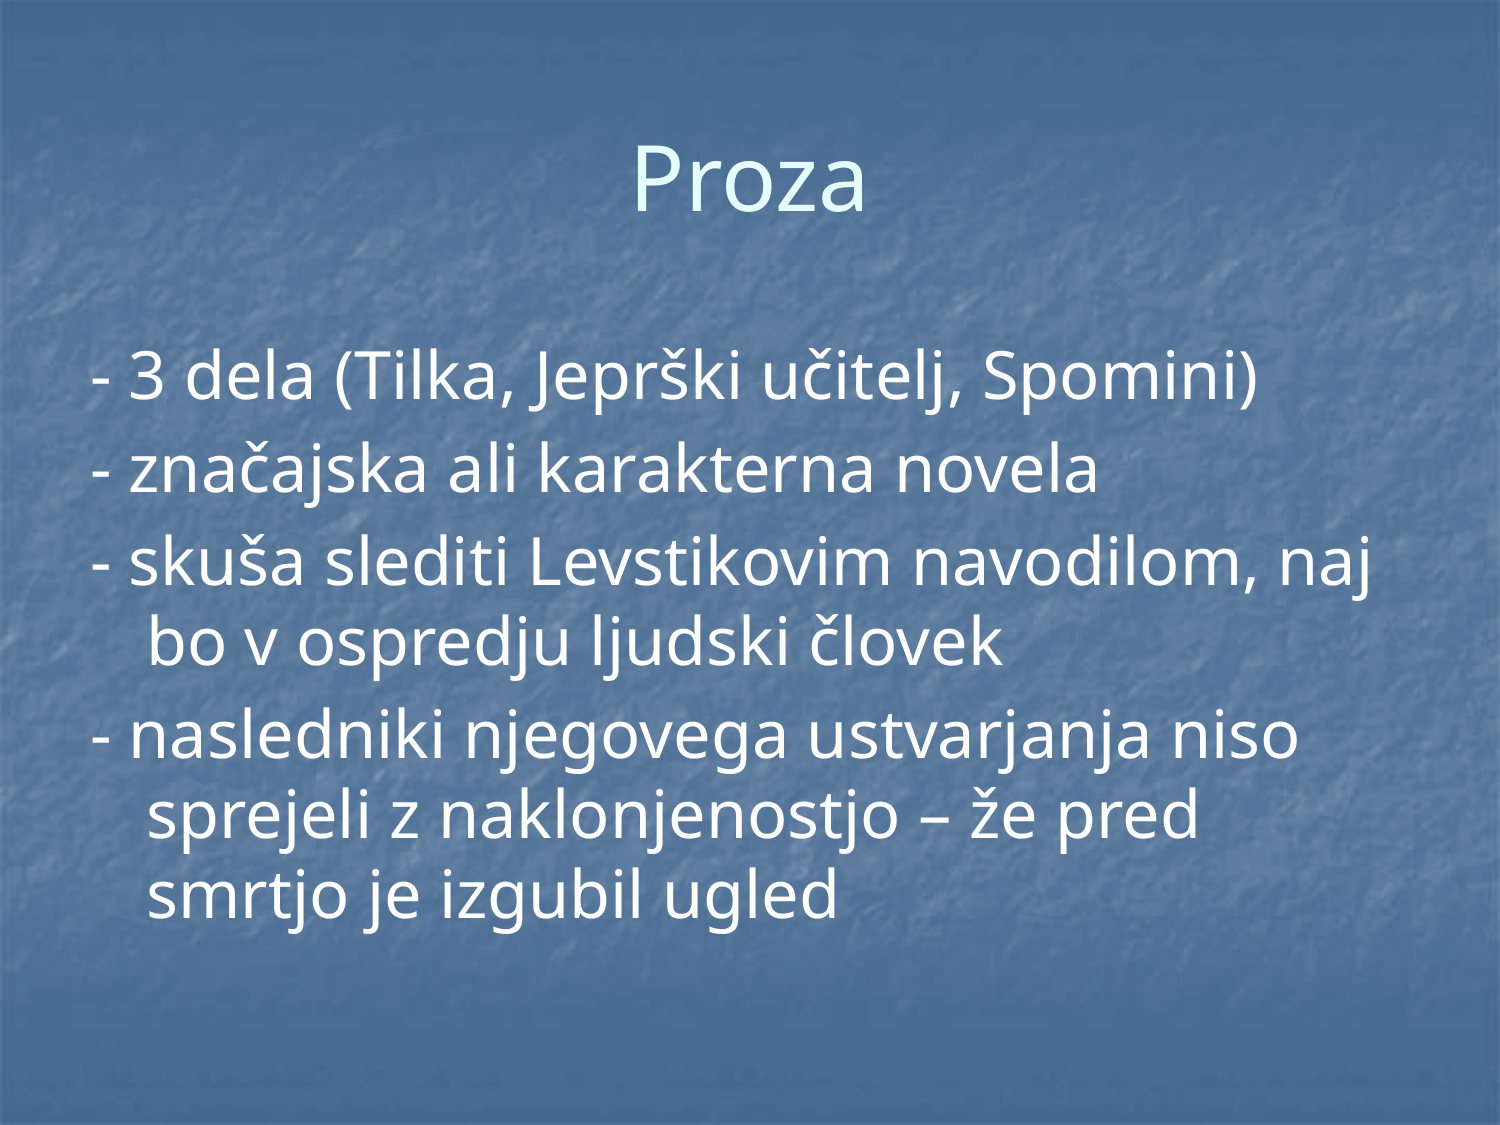

# Proza
- 3 dela (Tilka, Jeprški učitelj, Spomini)
- značajska ali karakterna novela
- skuša slediti Levstikovim navodilom, naj bo v ospredju ljudski človek
- nasledniki njegovega ustvarjanja niso sprejeli z naklonjenostjo – že pred smrtjo je izgubil ugled